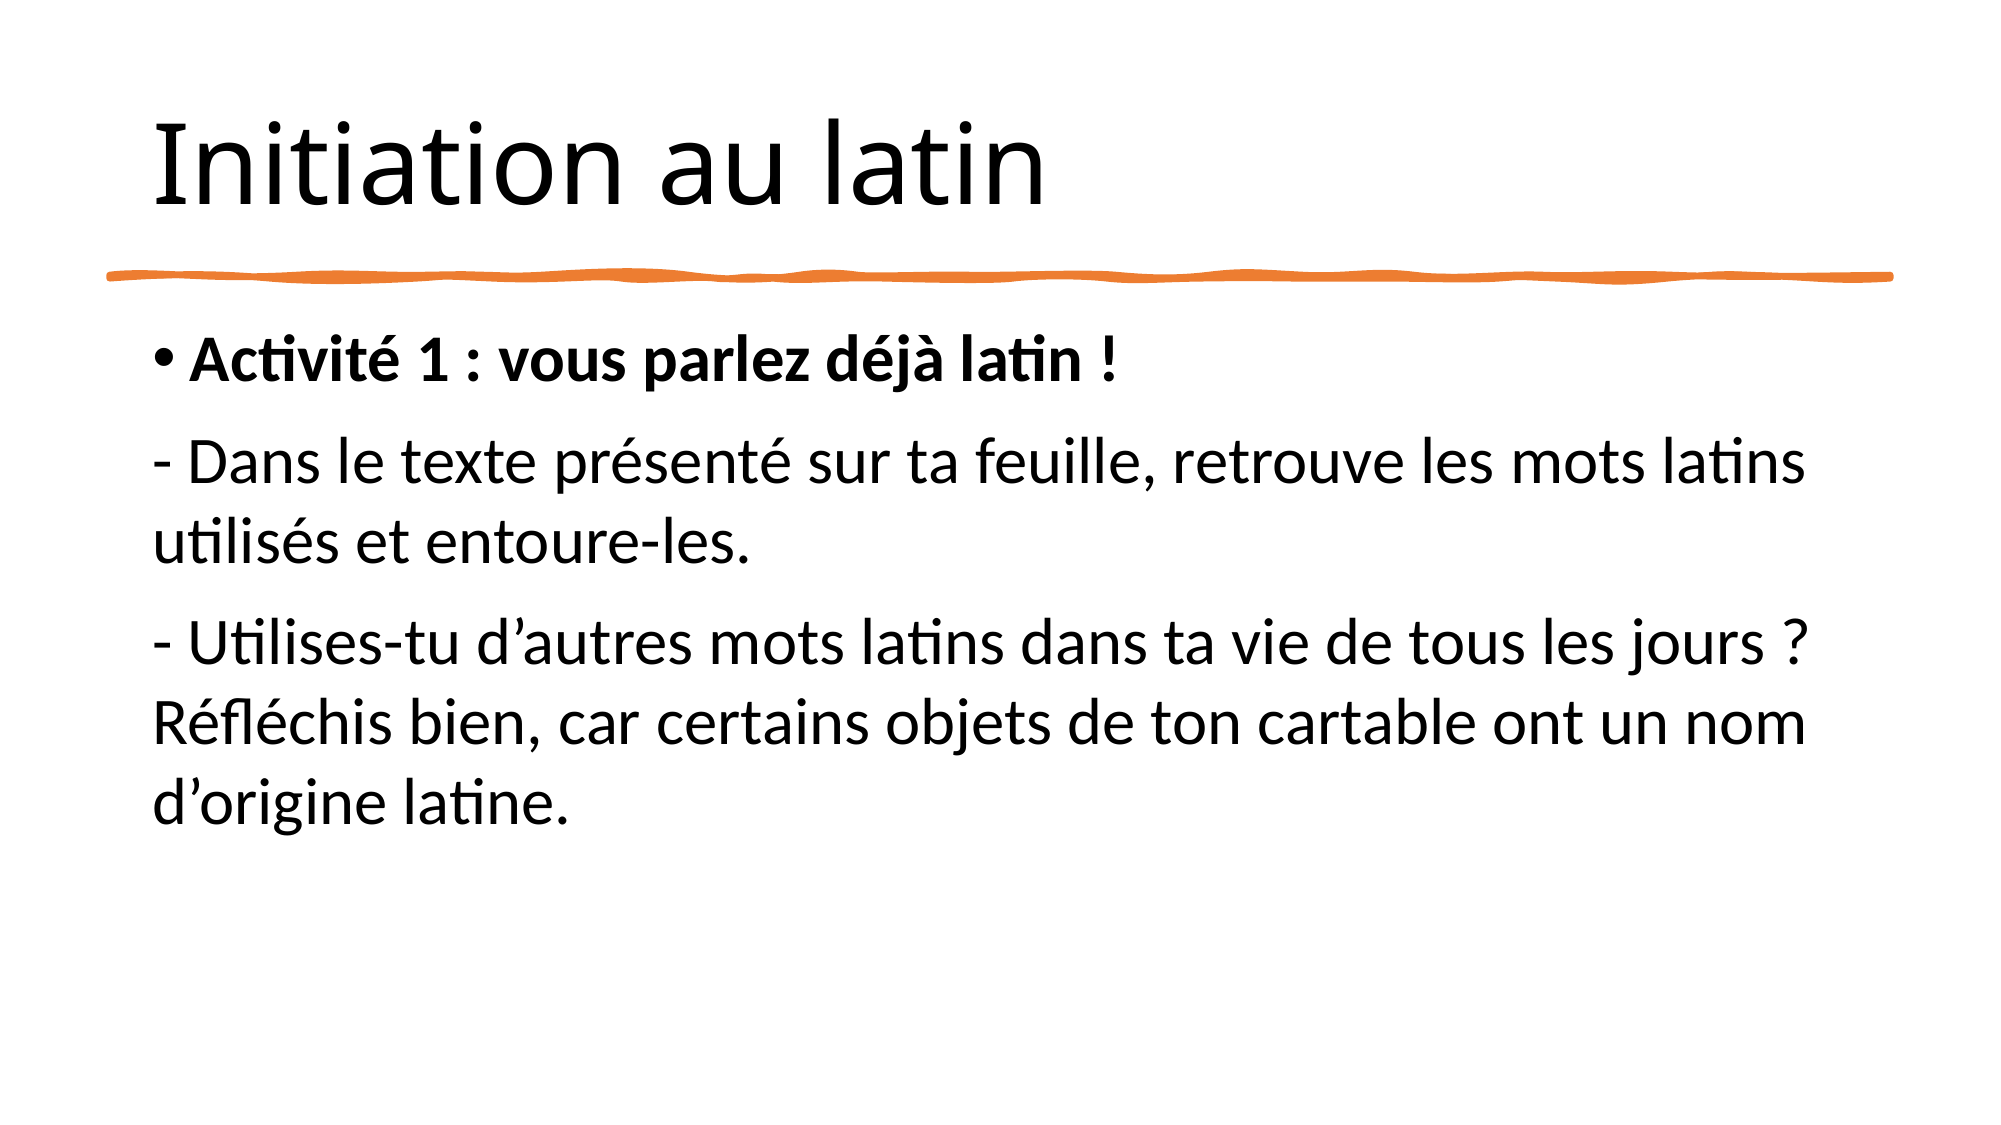

# Initiation au latin
Activité 1 : vous parlez déjà latin !
- Dans le texte présenté sur ta feuille, retrouve les mots latins utilisés et entoure-les.
- Utilises-tu d’autres mots latins dans ta vie de tous les jours ? Réfléchis bien, car certains objets de ton cartable ont un nom d’origine latine.